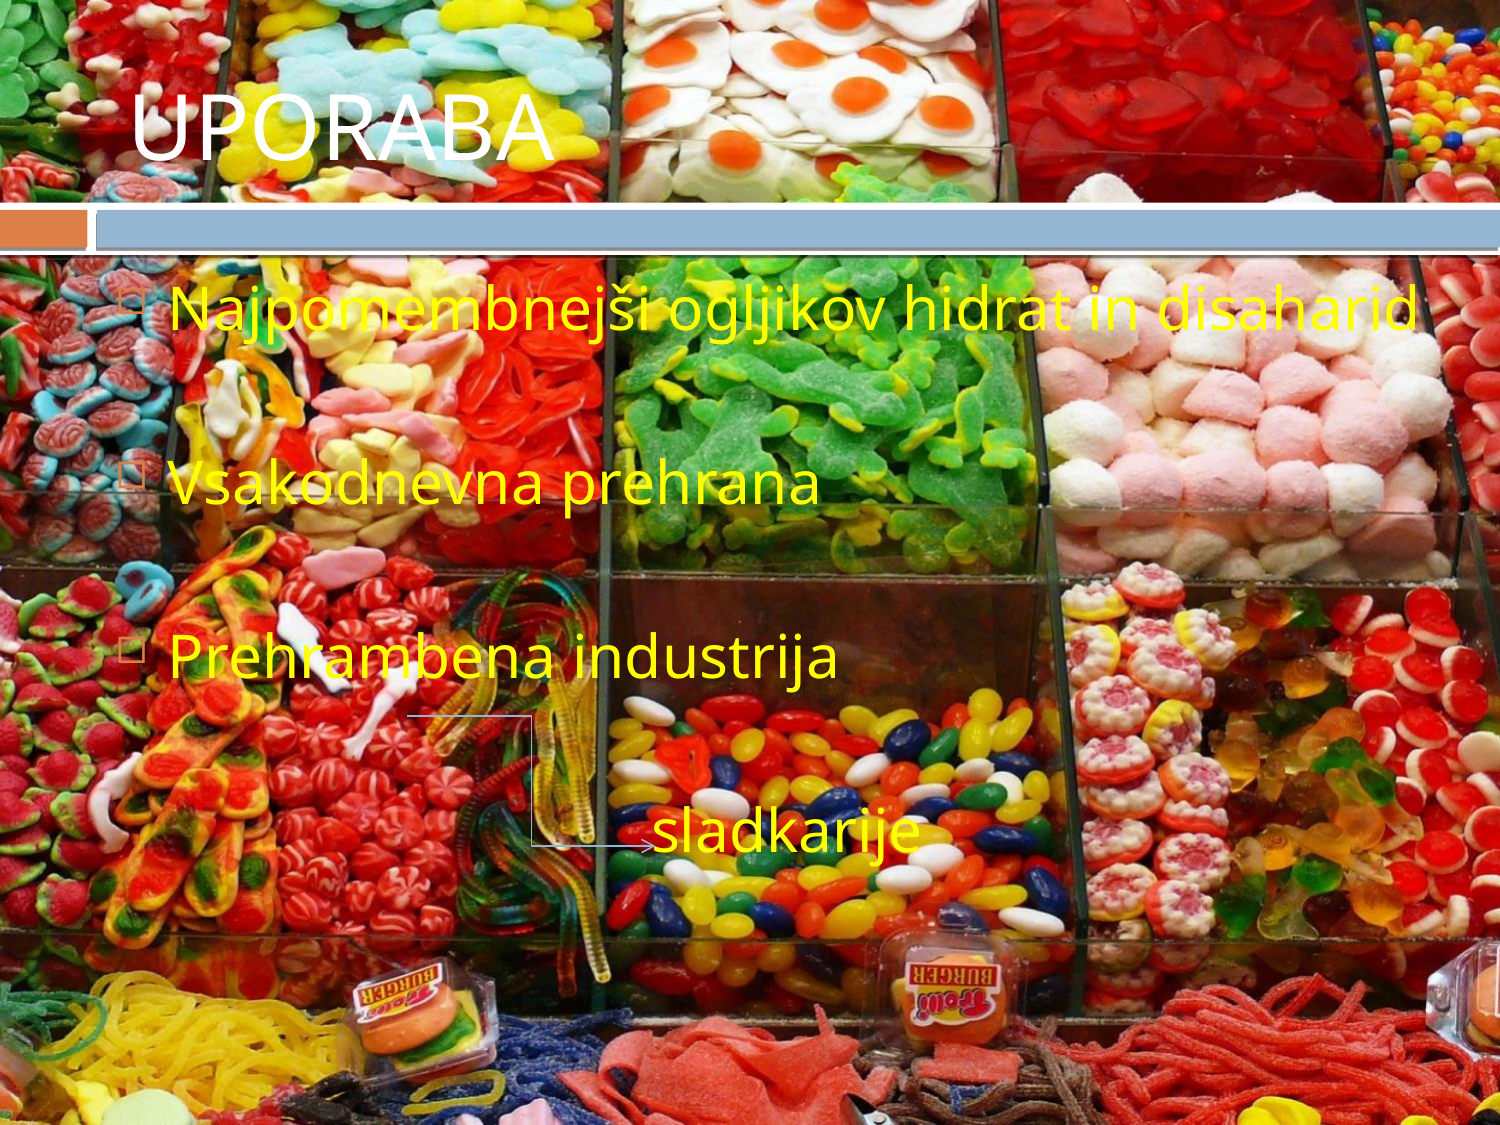

# UPORABA
Najpomembnejši ogljikov hidrat in disaharid
Vsakodnevna prehrana
Prehrambena industrija
 sladkarije